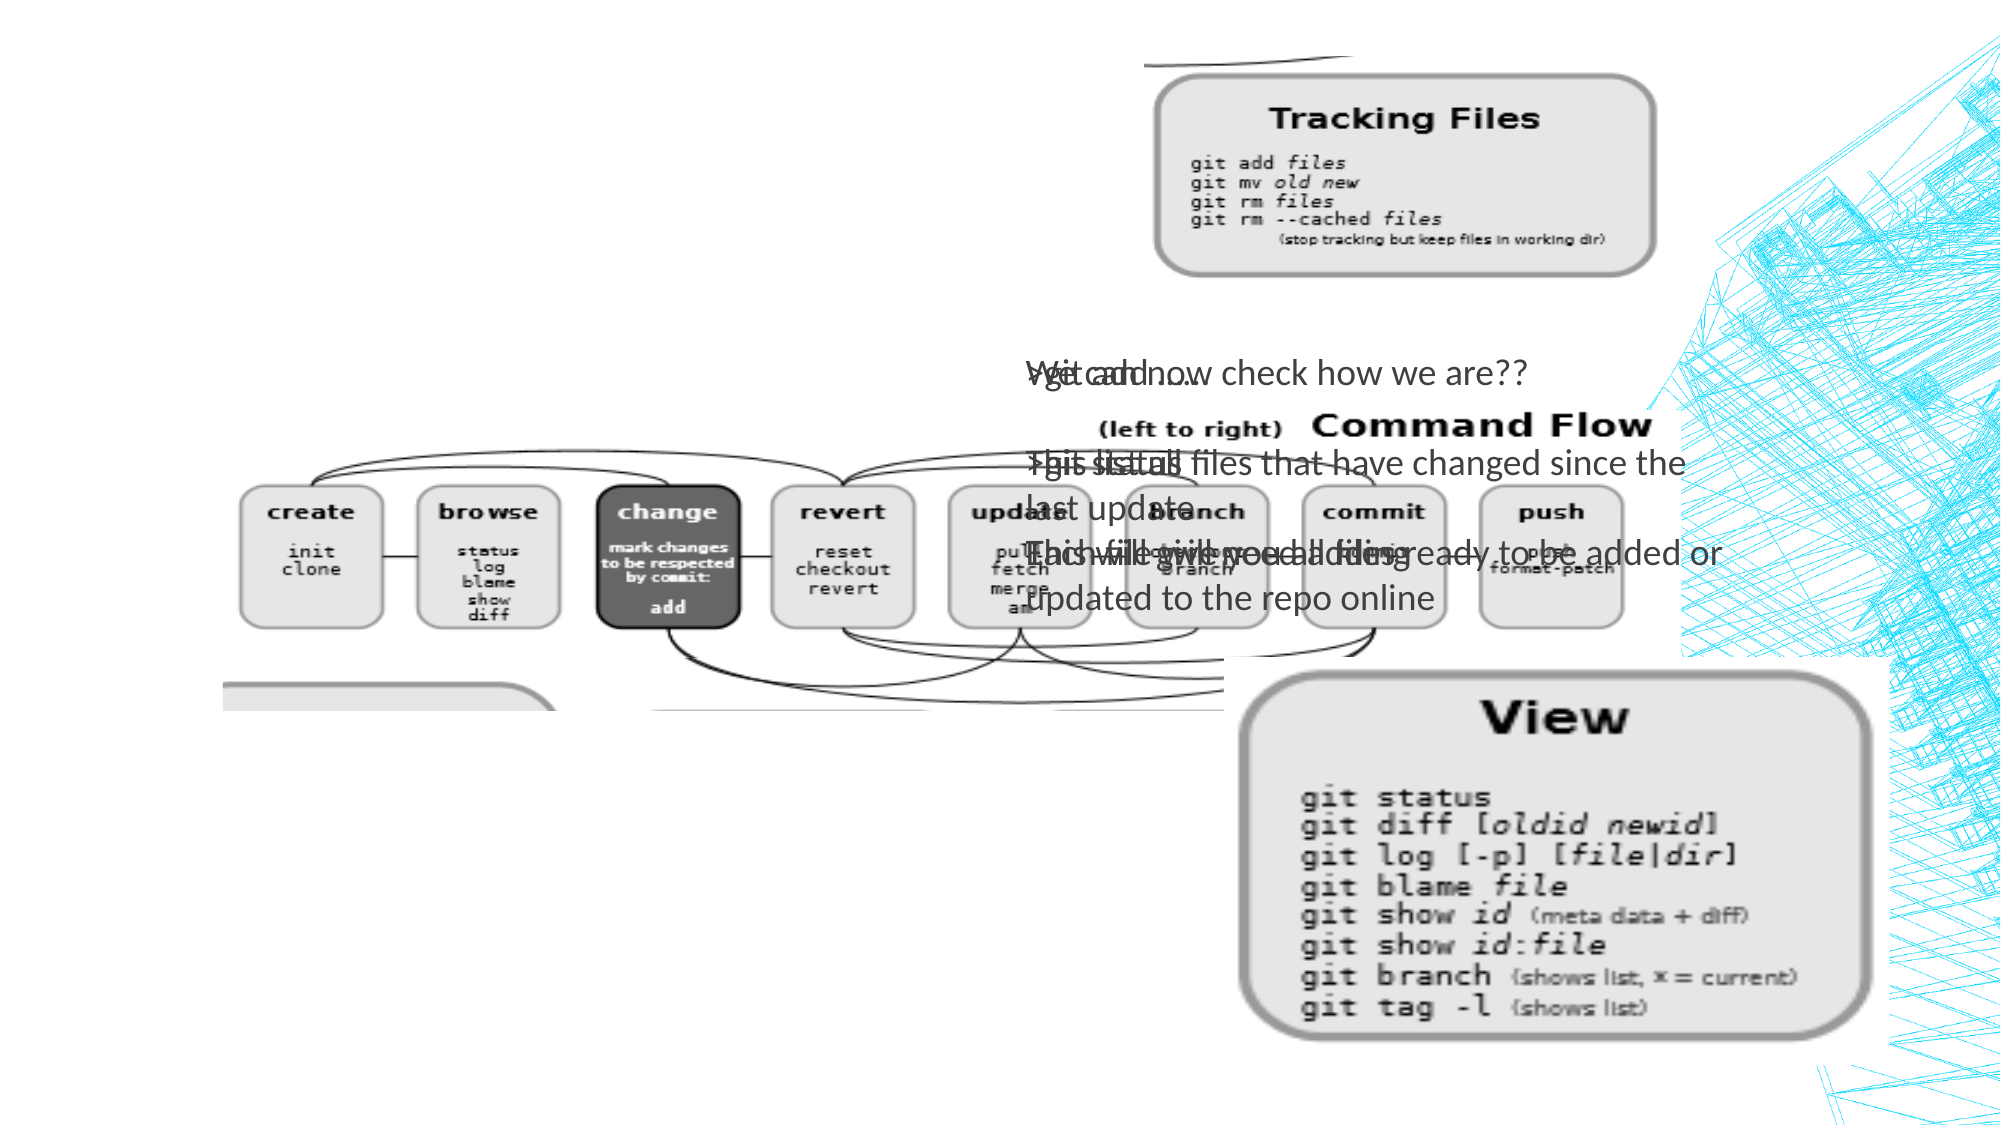

>git add ……
This list all files that have changed since the last update
Each file will need adding
We can now check how we are??
>git status
This will give you all files ready to be added or updated to the repo online